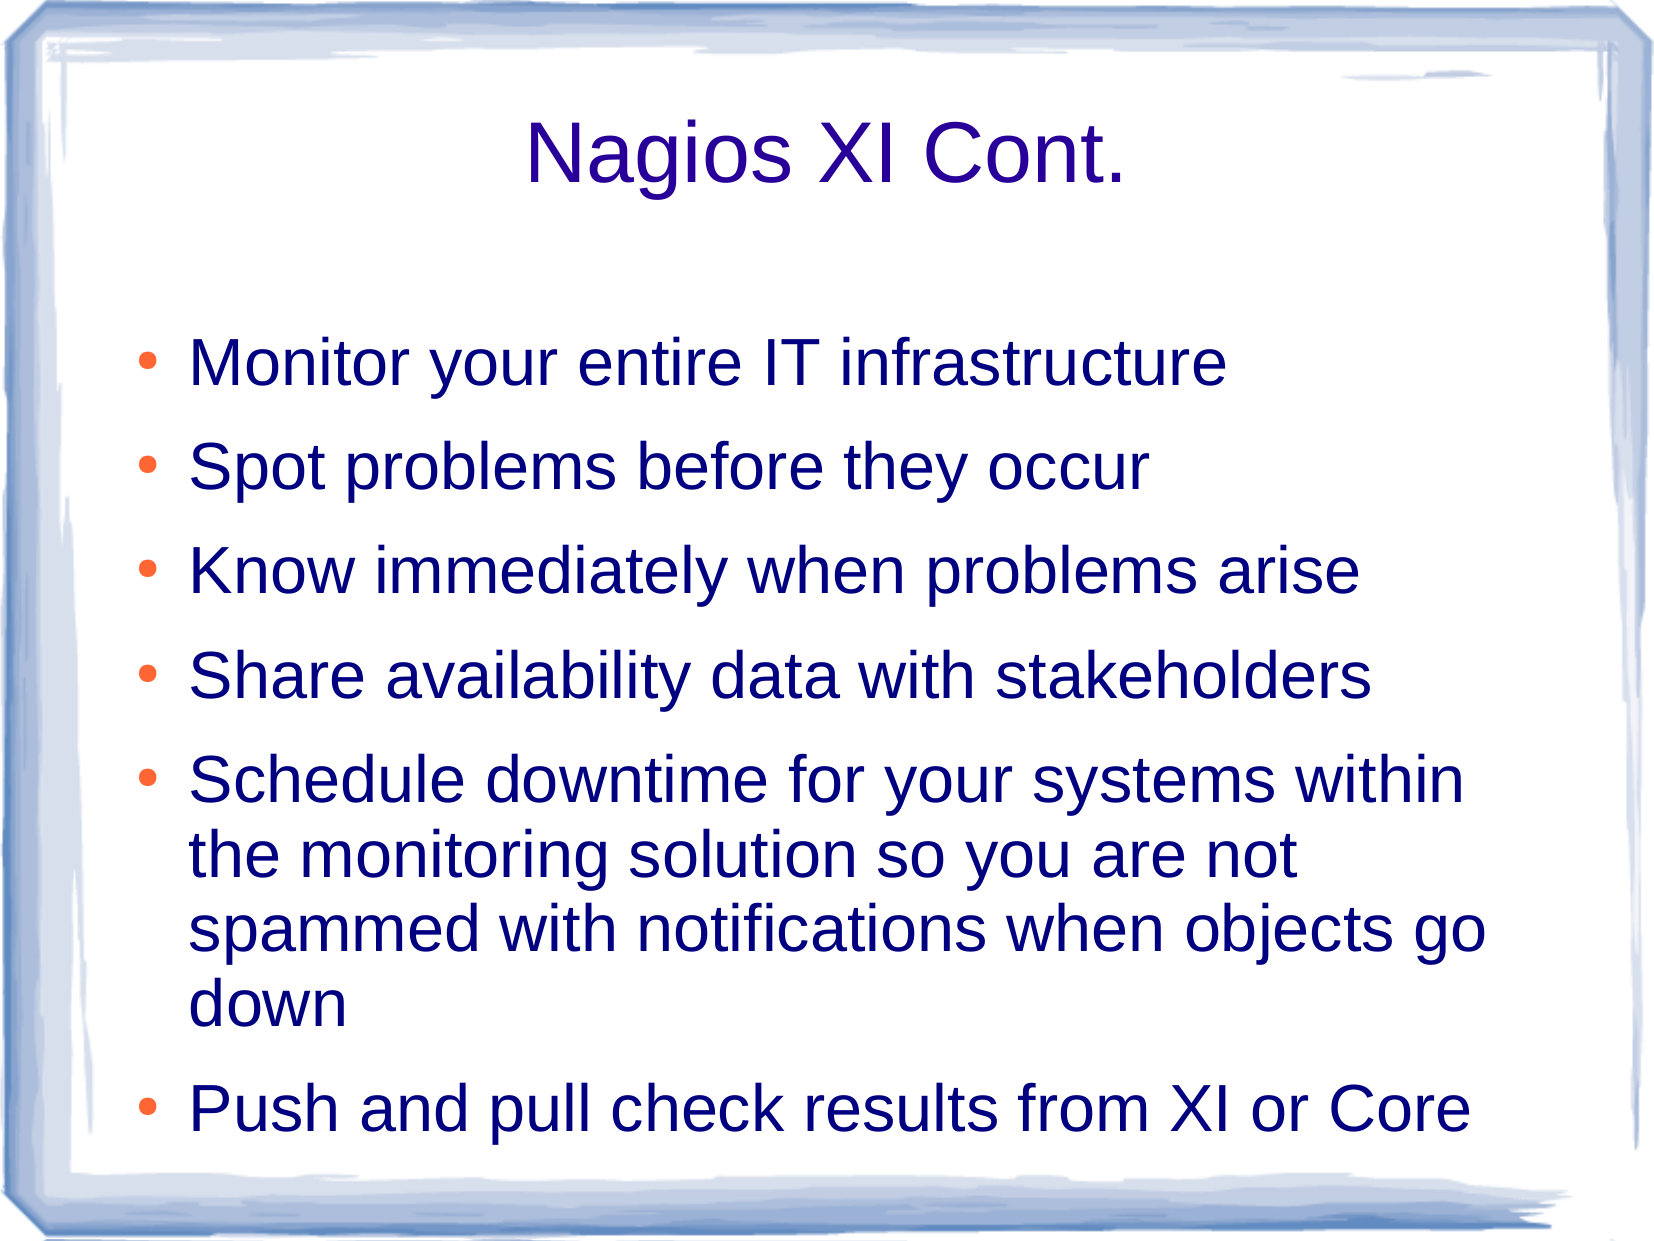

# Nagios XI Cont.
Monitor your entire IT infrastructure
Spot problems before they occur
Know immediately when problems arise
Share availability data with stakeholders
Schedule downtime for your systems within the monitoring solution so you are not spammed with notifications when objects go down
Push and pull check results from XI or Core